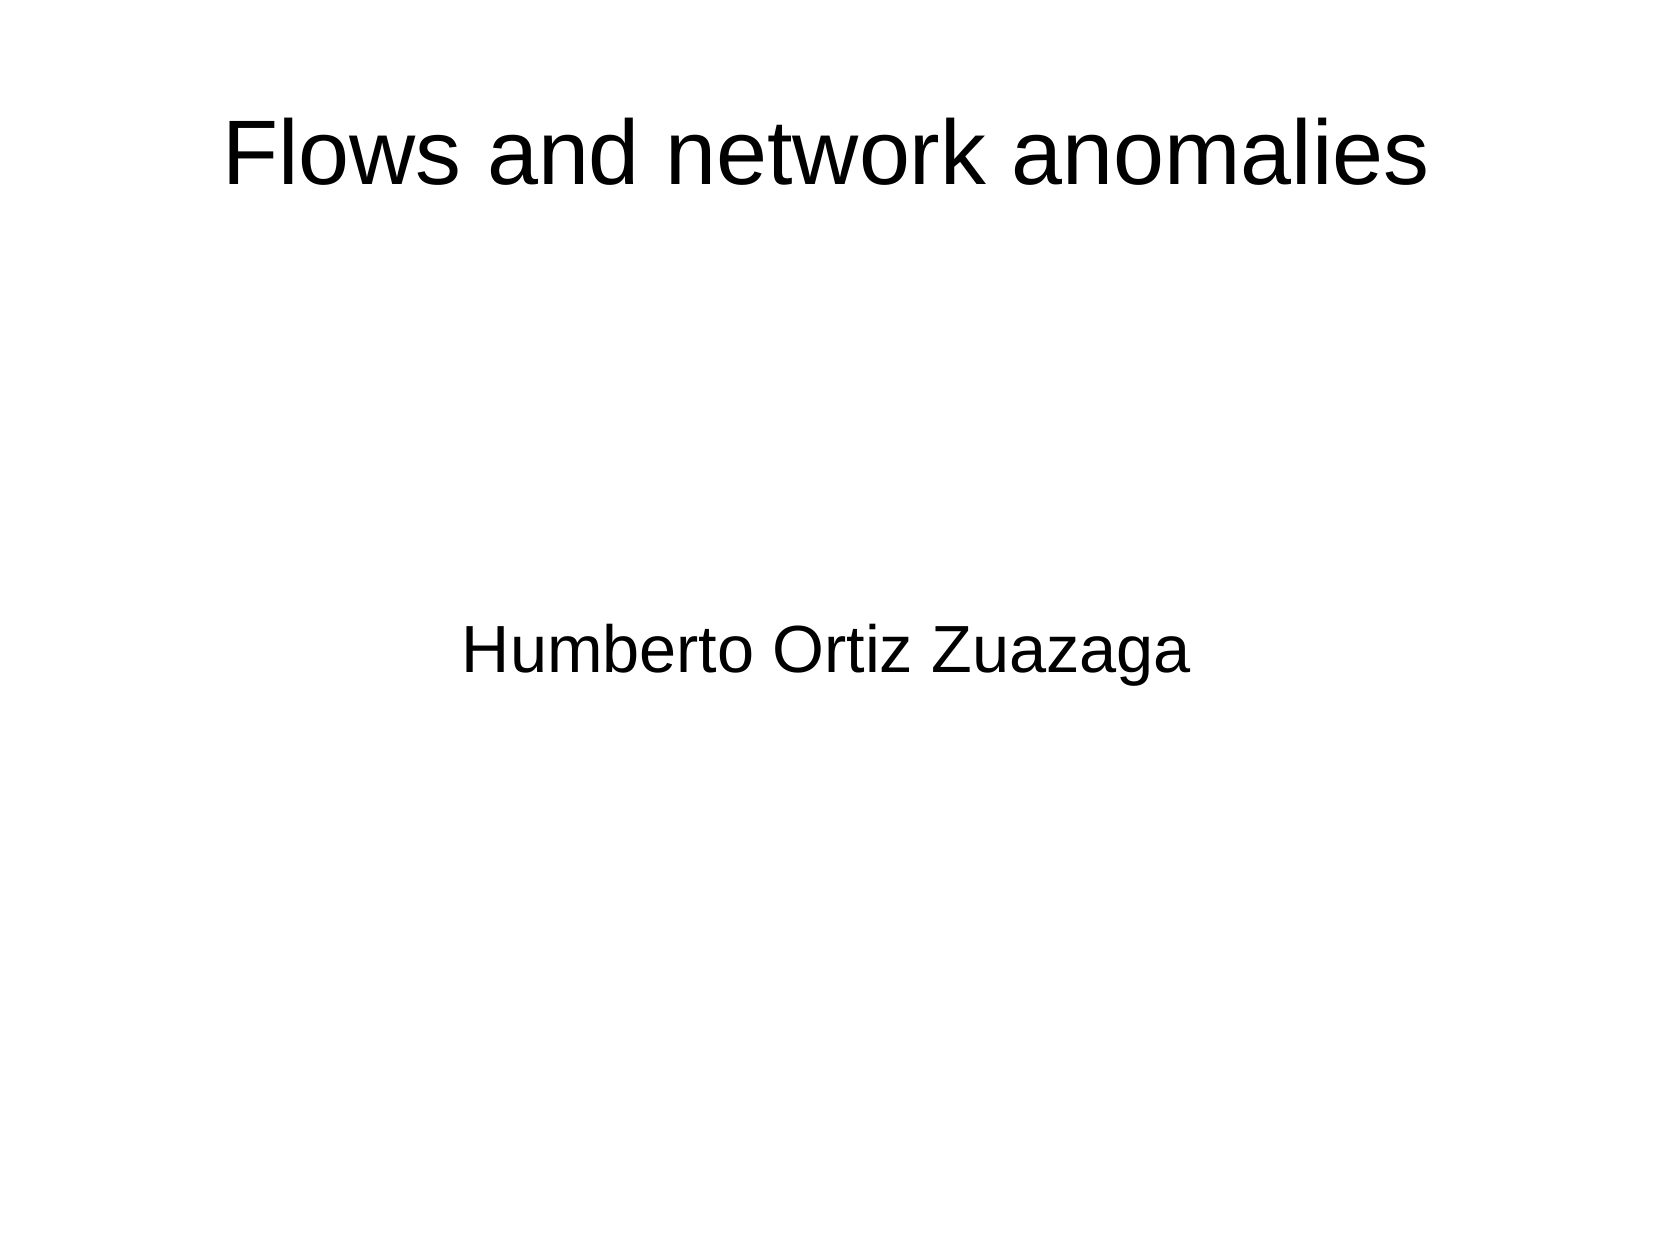

# Flows and network anomalies
Humberto Ortiz Zuazaga